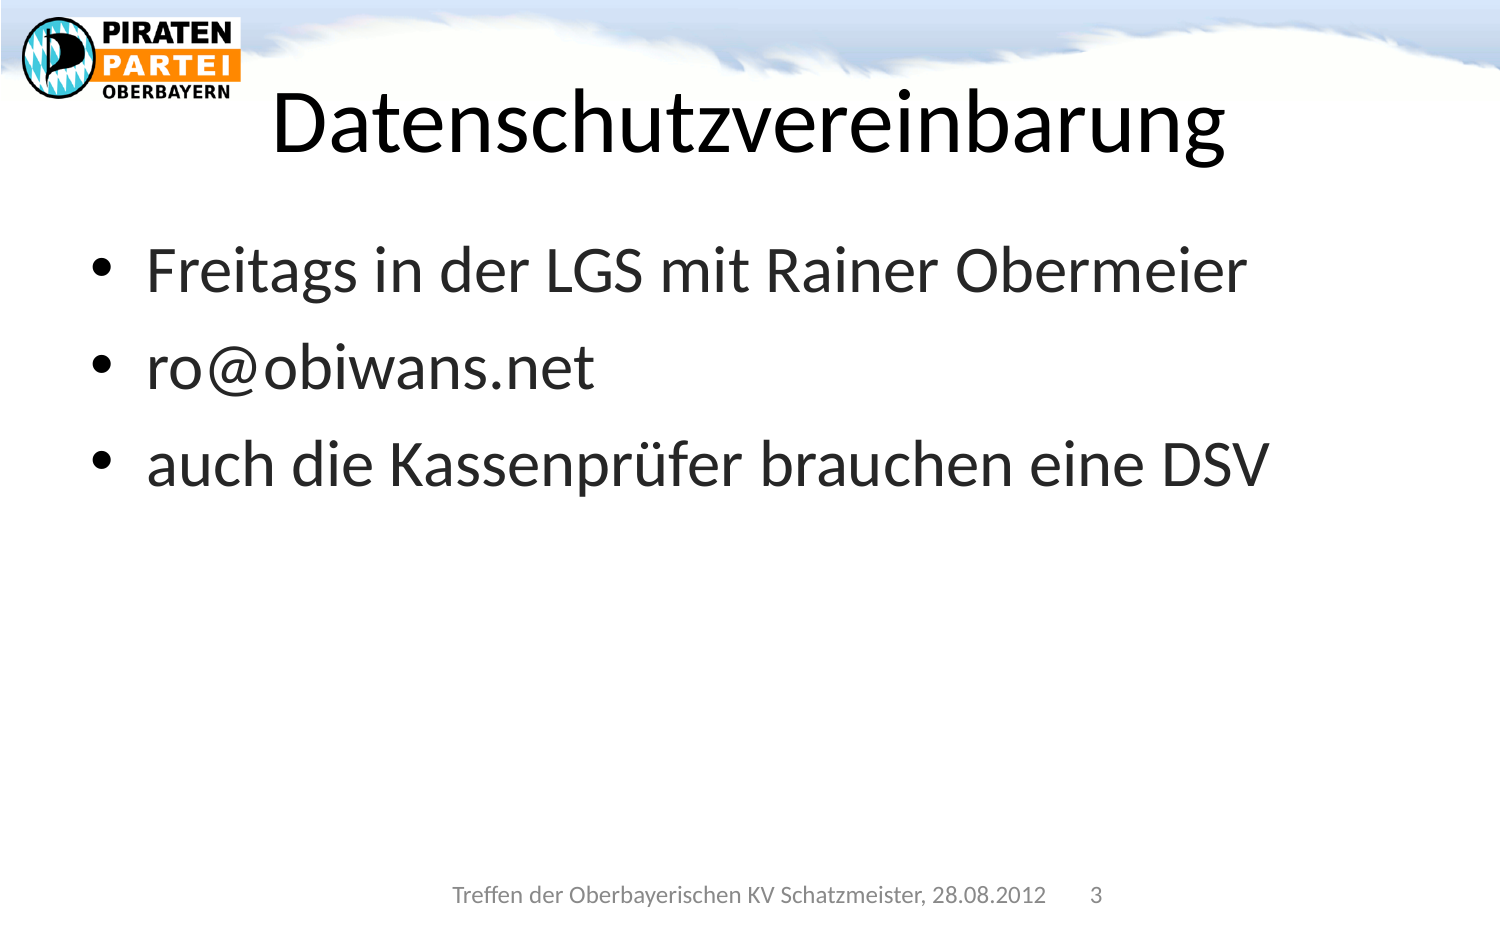

# Datenschutzvereinbarung
Freitags in der LGS mit Rainer Obermeier
ro@obiwans.net
auch die Kassenprüfer brauchen eine DSV
Treffen der Oberbayerischen KV Schatzmeister, 28.08.2012
3